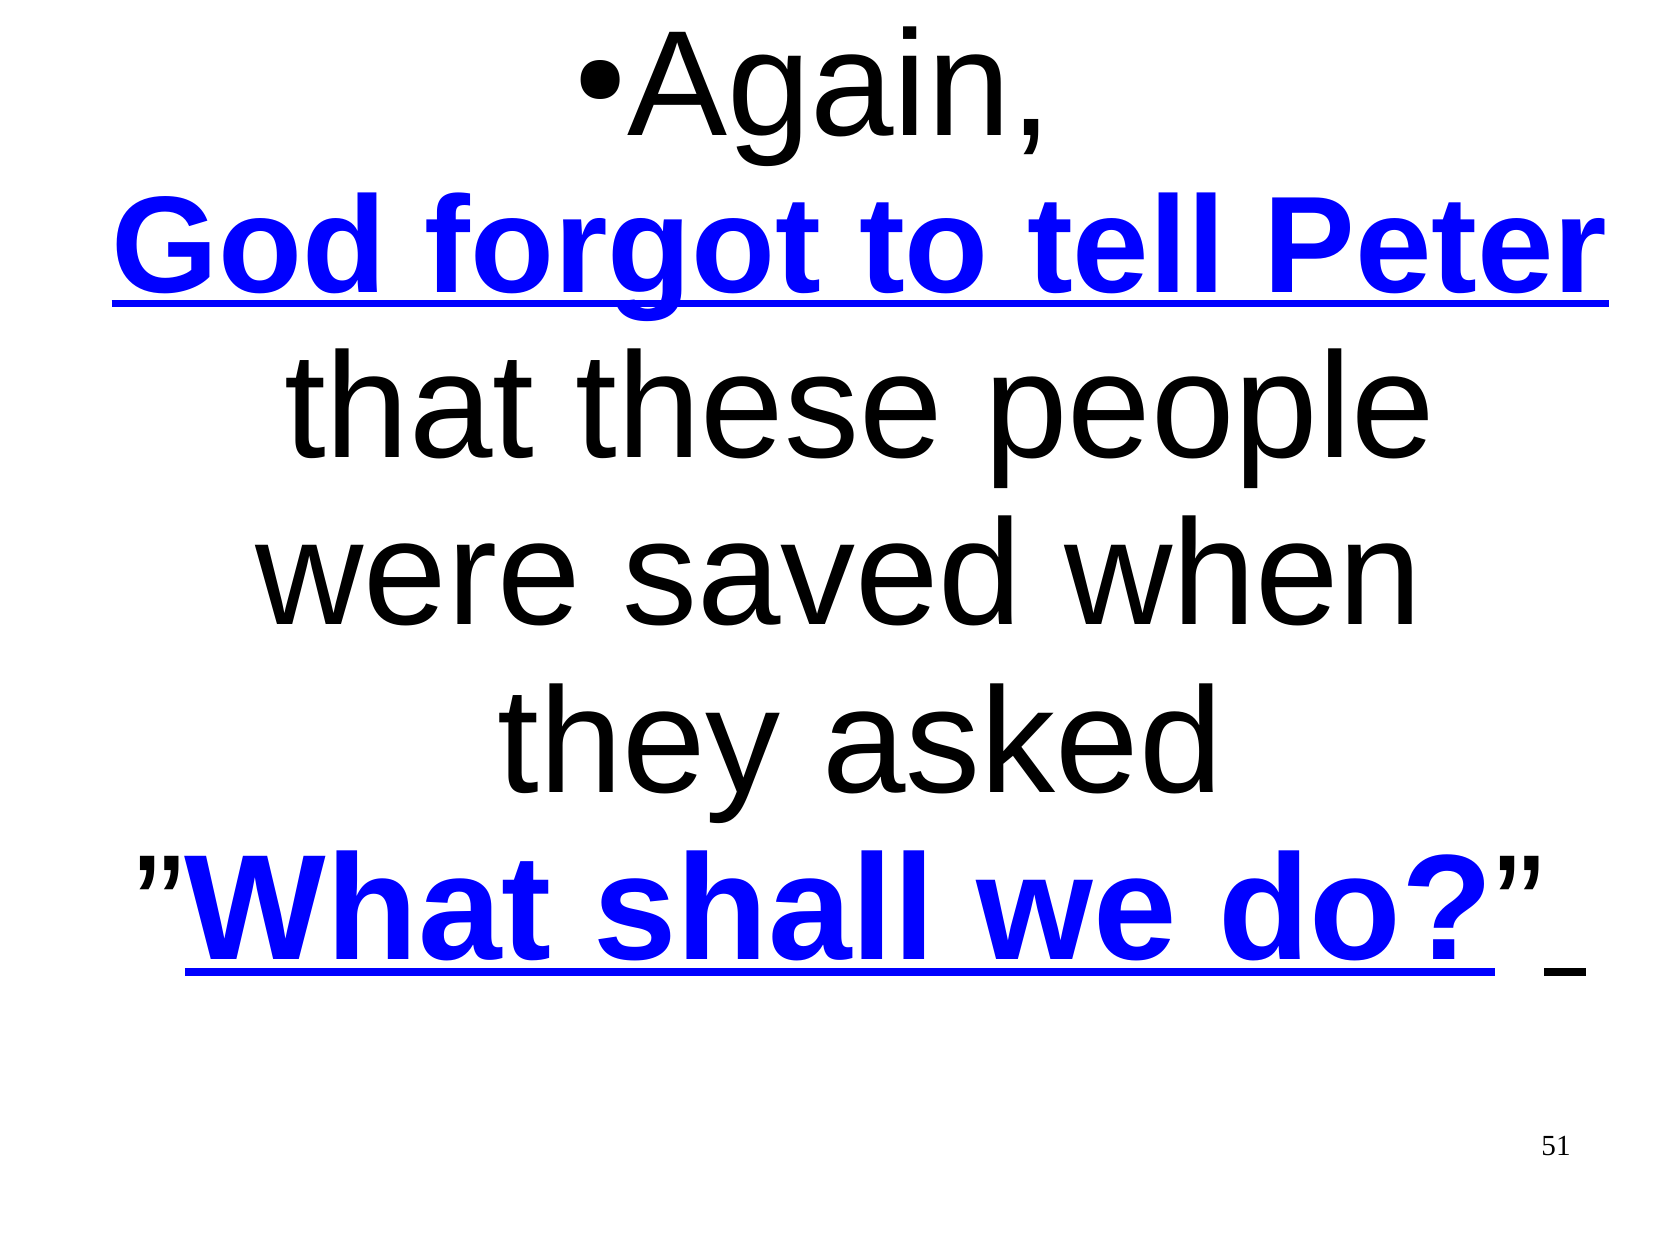

# Again, God forgot to tell Peter that these people were saved when they asked ”What shall we do?”
51